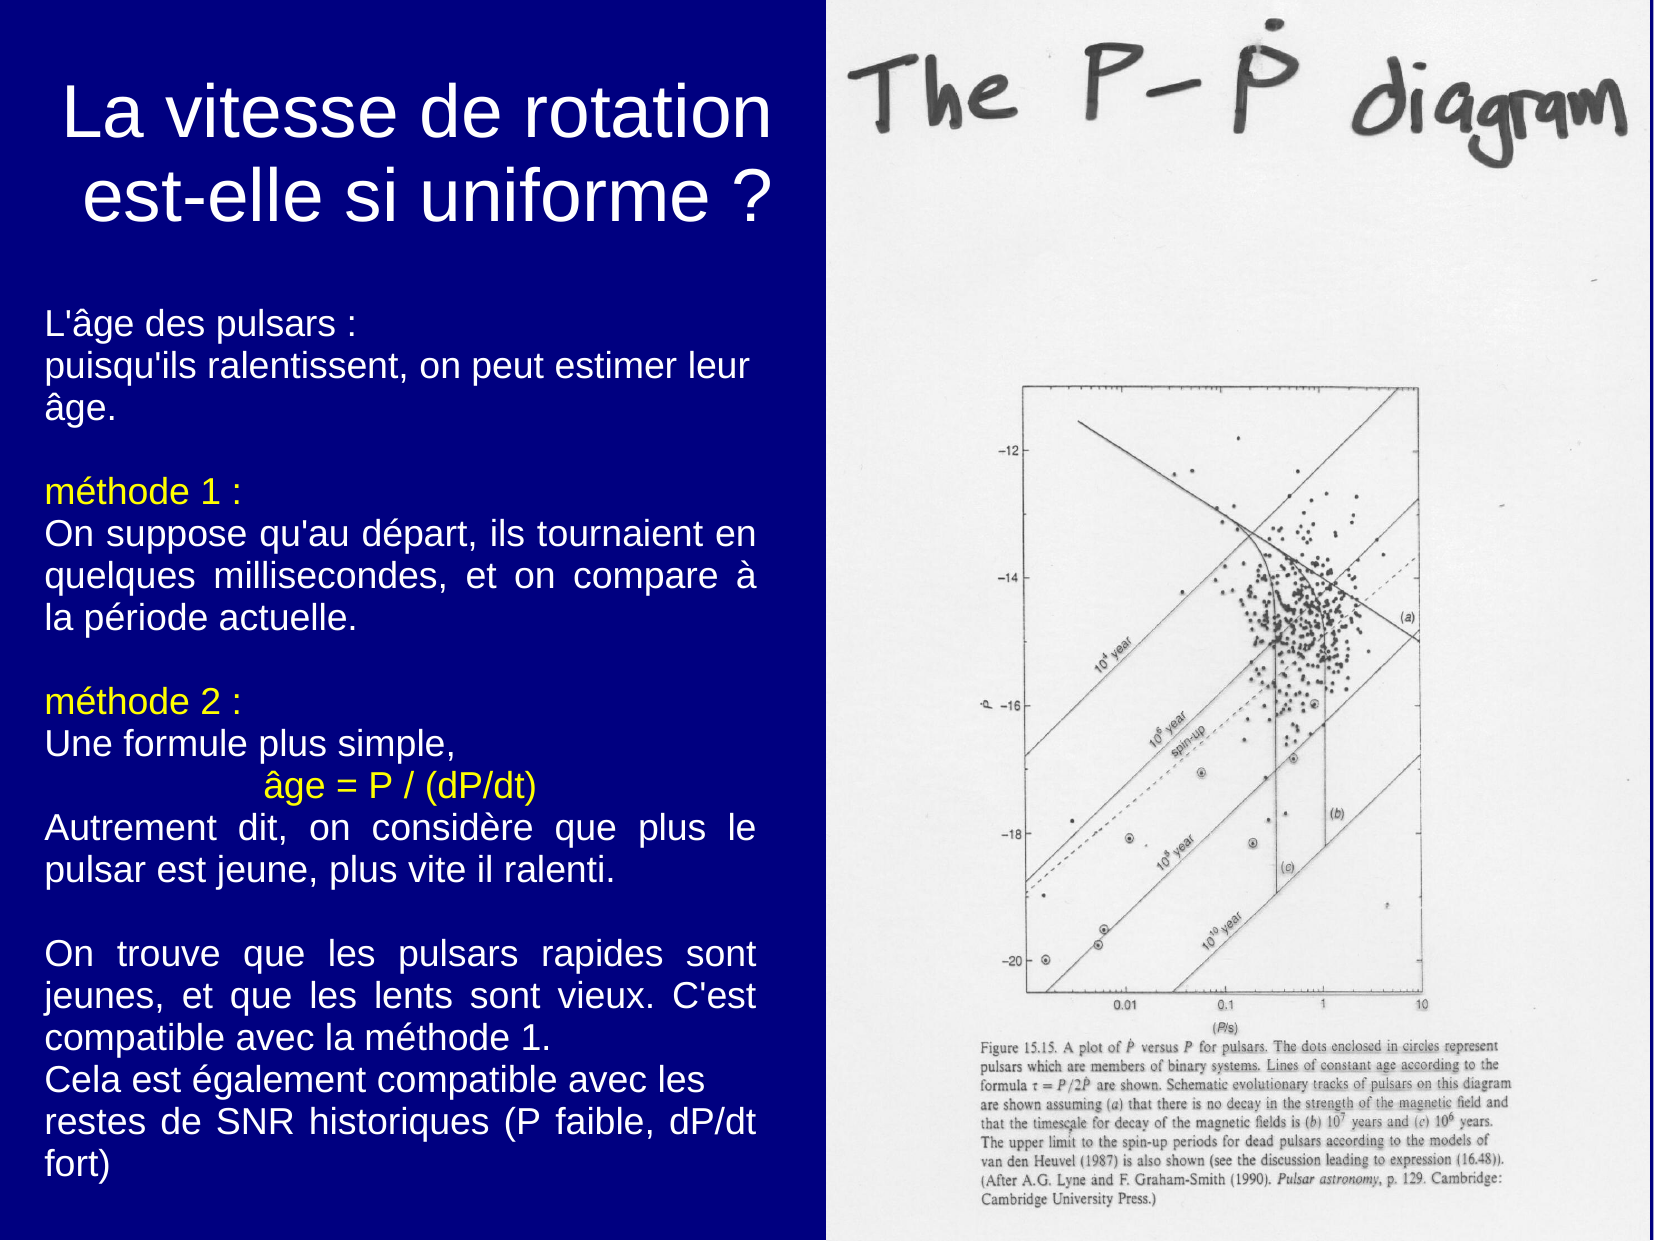

# La vitesse de rotation est-elle si uniforme ?
L'âge des pulsars :
puisqu'ils ralentissent, on peut estimer leur
âge.
méthode 1 :
On suppose qu'au départ, ils tournaient en
quelques millisecondes, et on compare à la période actuelle.
méthode 2 :
Une formule plus simple,
âge = P / (dP/dt)
Autrement dit, on considère que plus le pulsar est jeune, plus vite il ralenti.
On trouve que les pulsars rapides sont jeunes, et que les lents sont vieux. C'est compatible avec la méthode 1.
Cela est également compatible avec les
restes de SNR historiques (P faible, dP/dt fort)